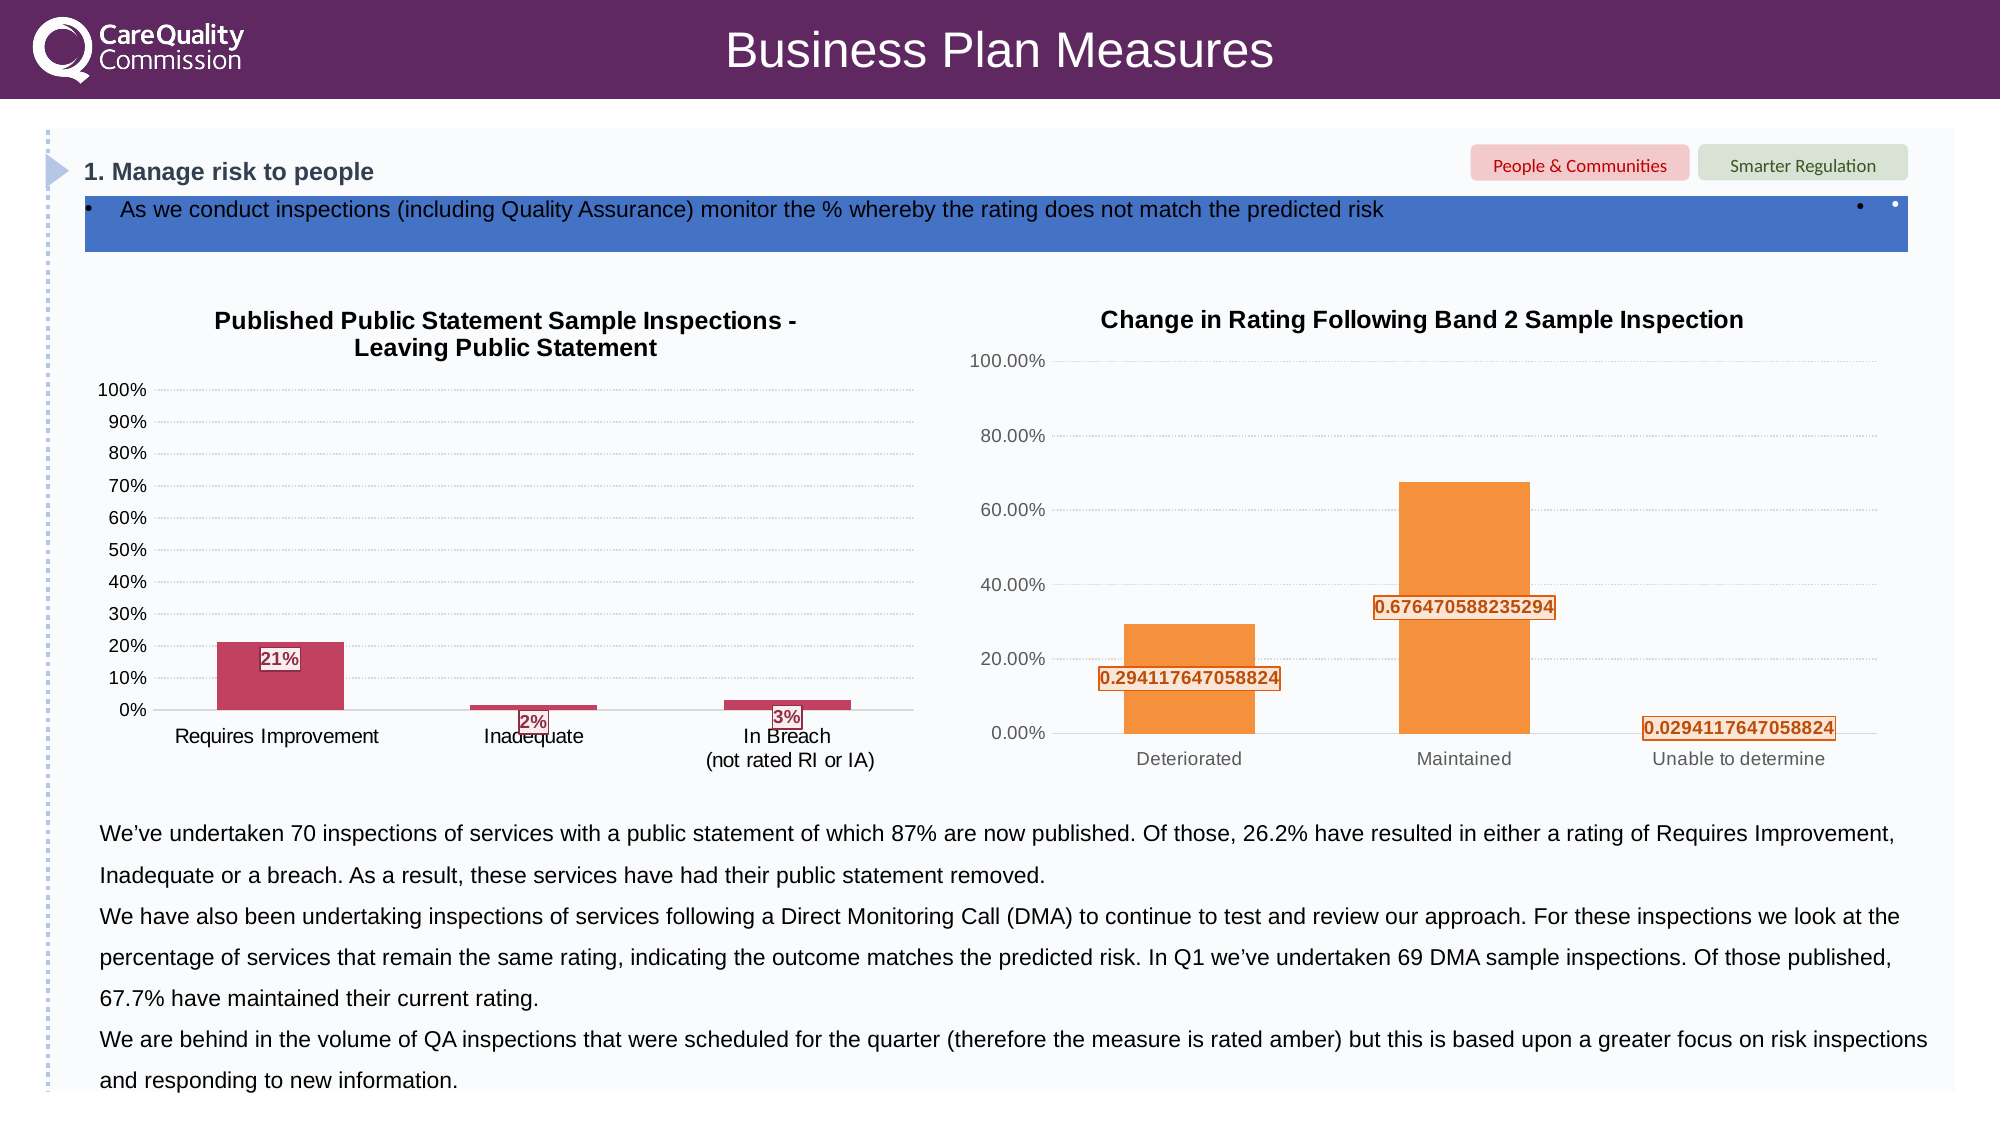

Business Plan Measures
Smarter Regulation
People & Communities
1. Manage risk to people
| As we conduct inspections (including Quality Assurance) monitor the % whereby the rating does not match the predicted risk |  |
| --- | --- |
### Chart: Change in Rating Following Band 2 Sample Inspection
| Category | Total |
|---|---|
| Deteriorated | 0.294117647058824 |
| Maintained | 0.676470588235294 |
| Unable to determine | 0.0294117647058824 |
### Chart: Published Public Statement Sample Inspections - Leaving Public Statement
| Category | Series1 |
|---|---|
| Requires Improvement | 0.213114754098361 |
| Inadequate | 0.0163934426229508 |
| In Breach
 (not rated RI or IA) | 0.0327868852459016 |We’ve undertaken 70 inspections of services with a public statement of which 87% are now published. Of those, 26.2% have resulted in either a rating of Requires Improvement, Inadequate or a breach. As a result, these services have had their public statement removed.
We have also been undertaking inspections of services following a Direct Monitoring Call (DMA) to continue to test and review our approach. For these inspections we look at the percentage of services that remain the same rating, indicating the outcome matches the predicted risk. In Q1 we’ve undertaken 69 DMA sample inspections. Of those published, 67.7% have maintained their current rating.
We are behind in the volume of QA inspections that were scheduled for the quarter (therefore the measure is rated amber) but this is based upon a greater focus on risk inspections and responding to new information.